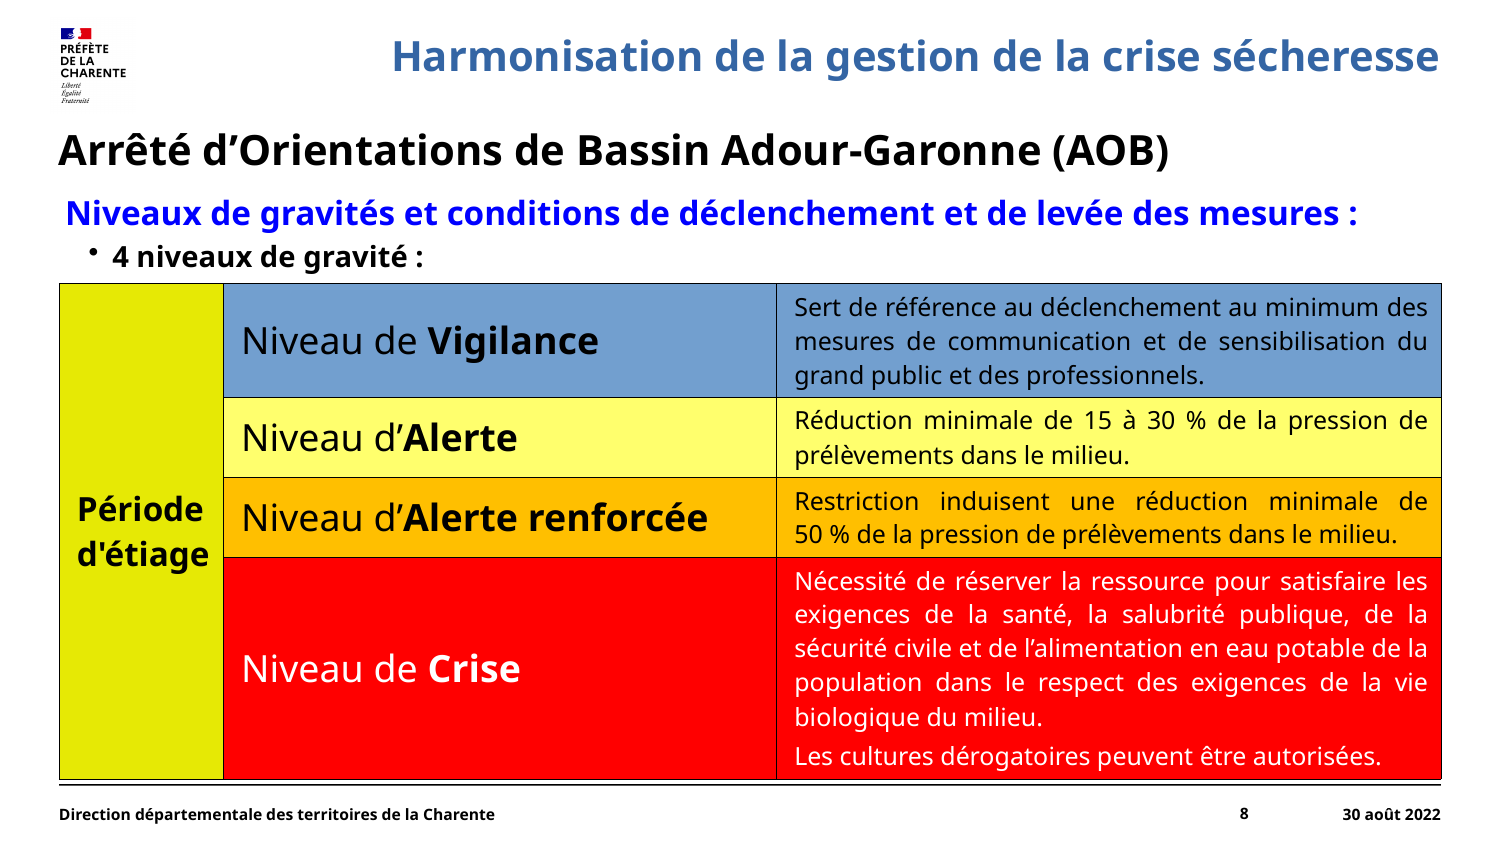

Harmonisation de la gestion de la crise sécheresse
# Arrêté d’Orientations de Bassin Adour-Garonne (AOB)
Niveaux de gravités et conditions de déclenchement et de levée des mesures :
4 niveaux de gravité :
| Période d'étiage | Niveau de Vigilance | Sert de référence au déclenchement au minimum des mesures de communication et de sensibilisation du grand public et des professionnels. |
| --- | --- | --- |
| | Niveau d’Alerte | Réduction minimale de 15 à 30 % de la pression de prélèvements dans le milieu. |
| | Niveau d’Alerte renforcée | Restriction induisent une réduction minimale de 50 % de la pression de prélèvements dans le milieu. |
| | Niveau de Crise | Nécessité de réserver la ressource pour satisfaire les exigences de la santé, la salubrité publique, de la sécurité civile et de l’alimentation en eau potable de la population dans le respect des exigences de la vie biologique du milieu. Les cultures dérogatoires peuvent être autorisées. |
Direction départementale des territoires de la Charente
30 août 2022